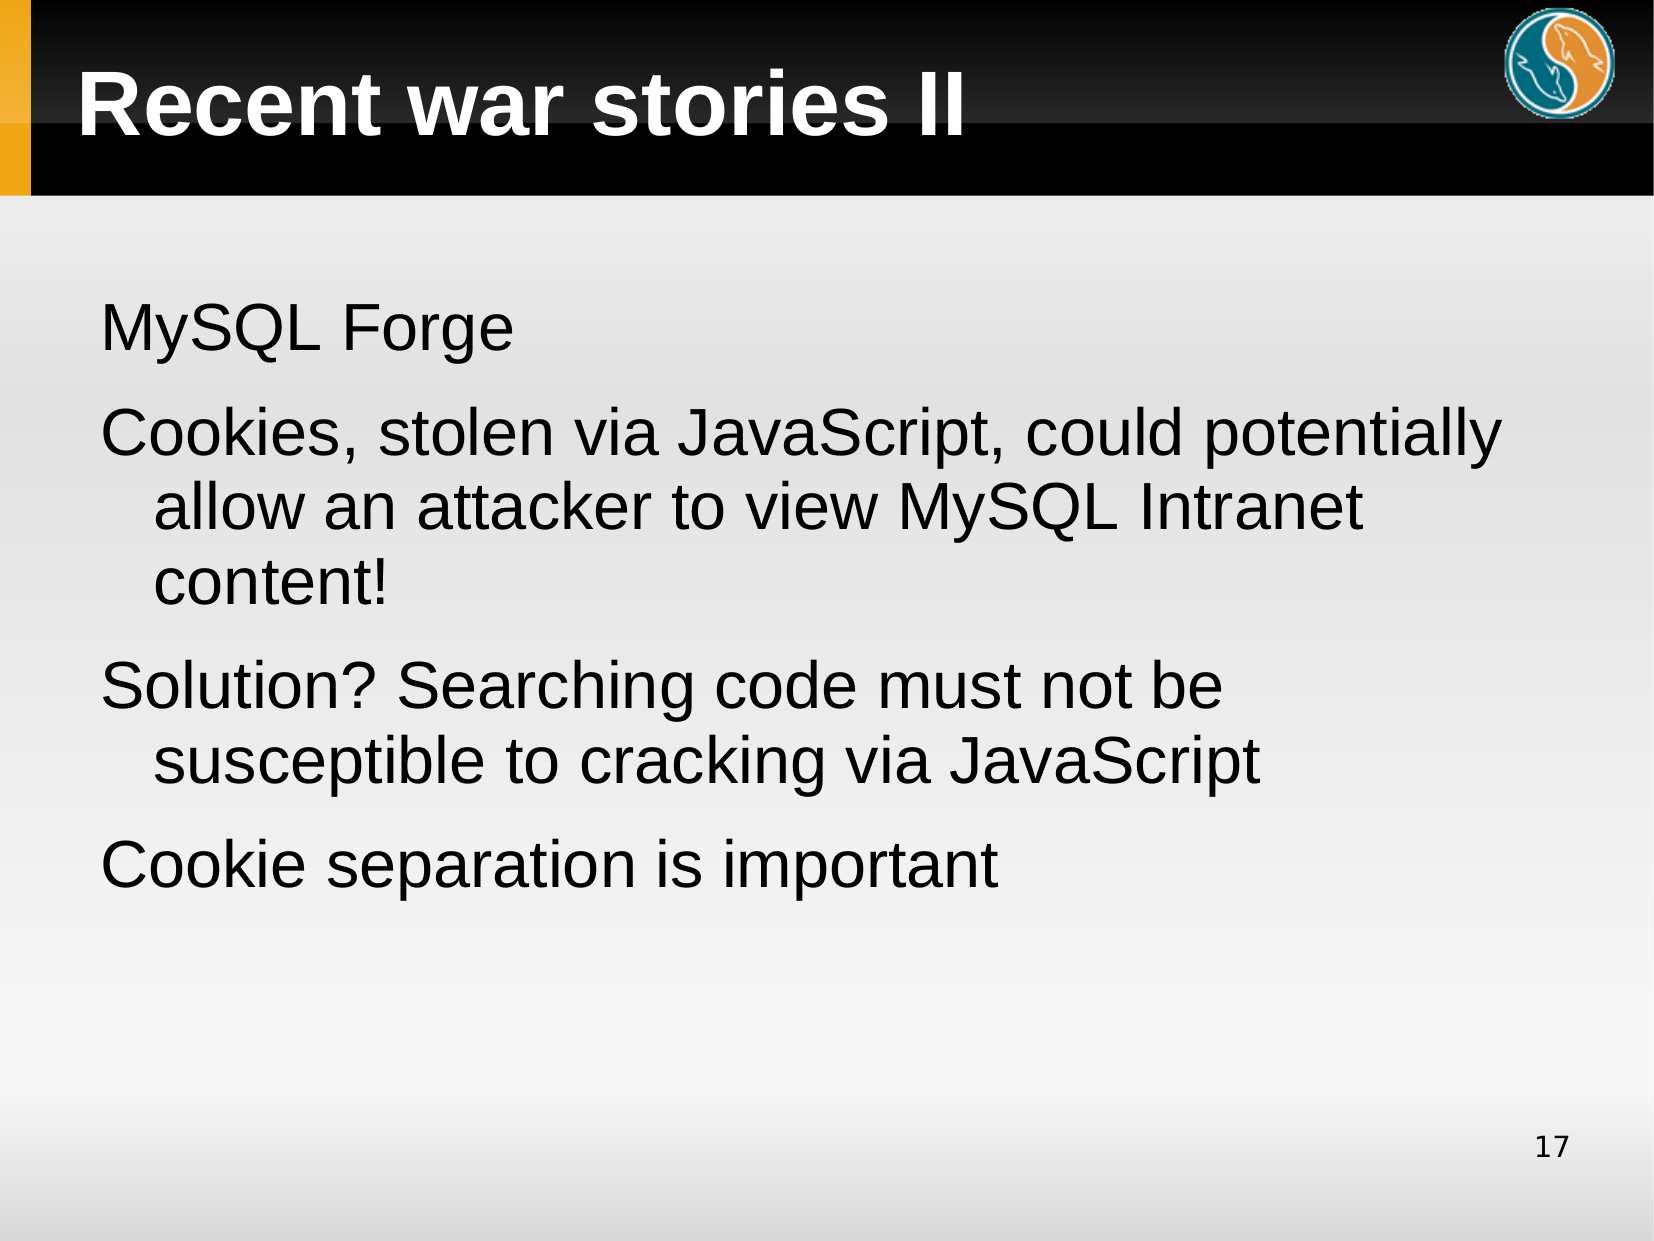

# Recent war stories II
MySQL Forge
Cookies, stolen via JavaScript, could potentially allow an attacker to view MySQL Intranet content!
Solution? Searching code must not be susceptible to cracking via JavaScript
Cookie separation is important
17